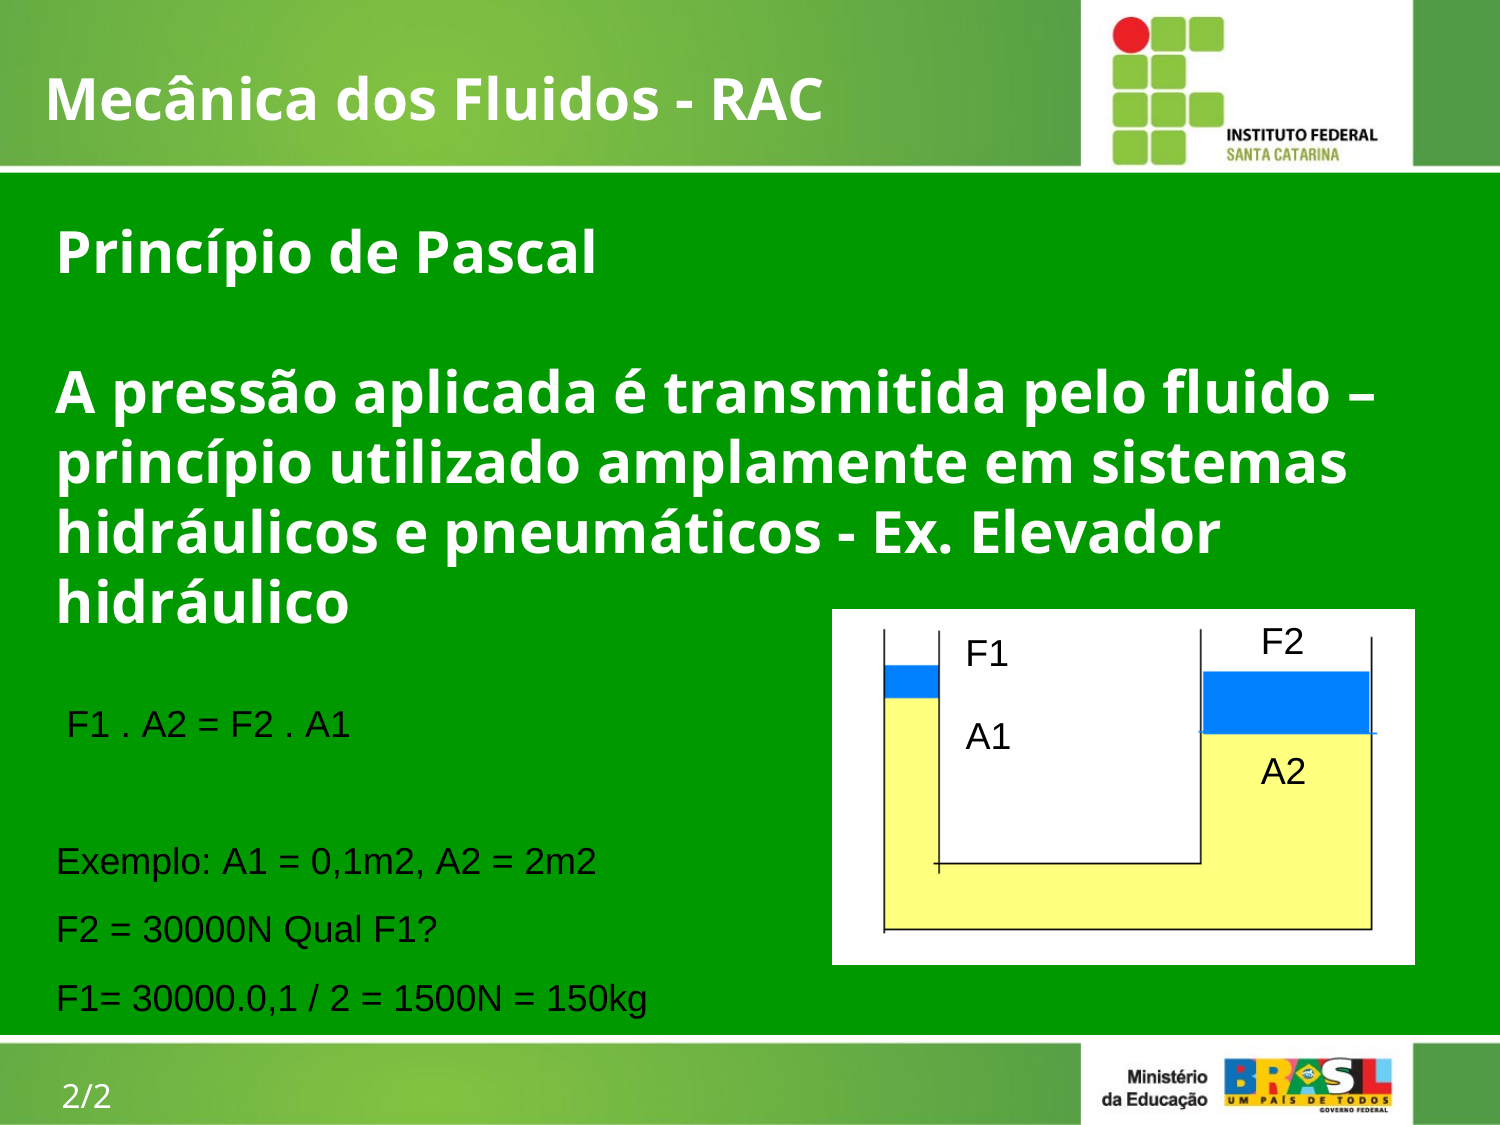

Mecânica dos Fluidos - RAC
Princípio de Pascal
A pressão aplicada é transmitida pelo fluido – princípio utilizado amplamente em sistemas hidráulicos e pneumáticos - Ex. Elevador hidráulico
F2
F1
 F1 . A2 = F2 . A1
Exemplo: A1 = 0,1m2, A2 = 2m2
F2 = 30000N Qual F1?
F1= 30000.0,1 / 2 = 1500N = 150kg
A1
A2
2/2